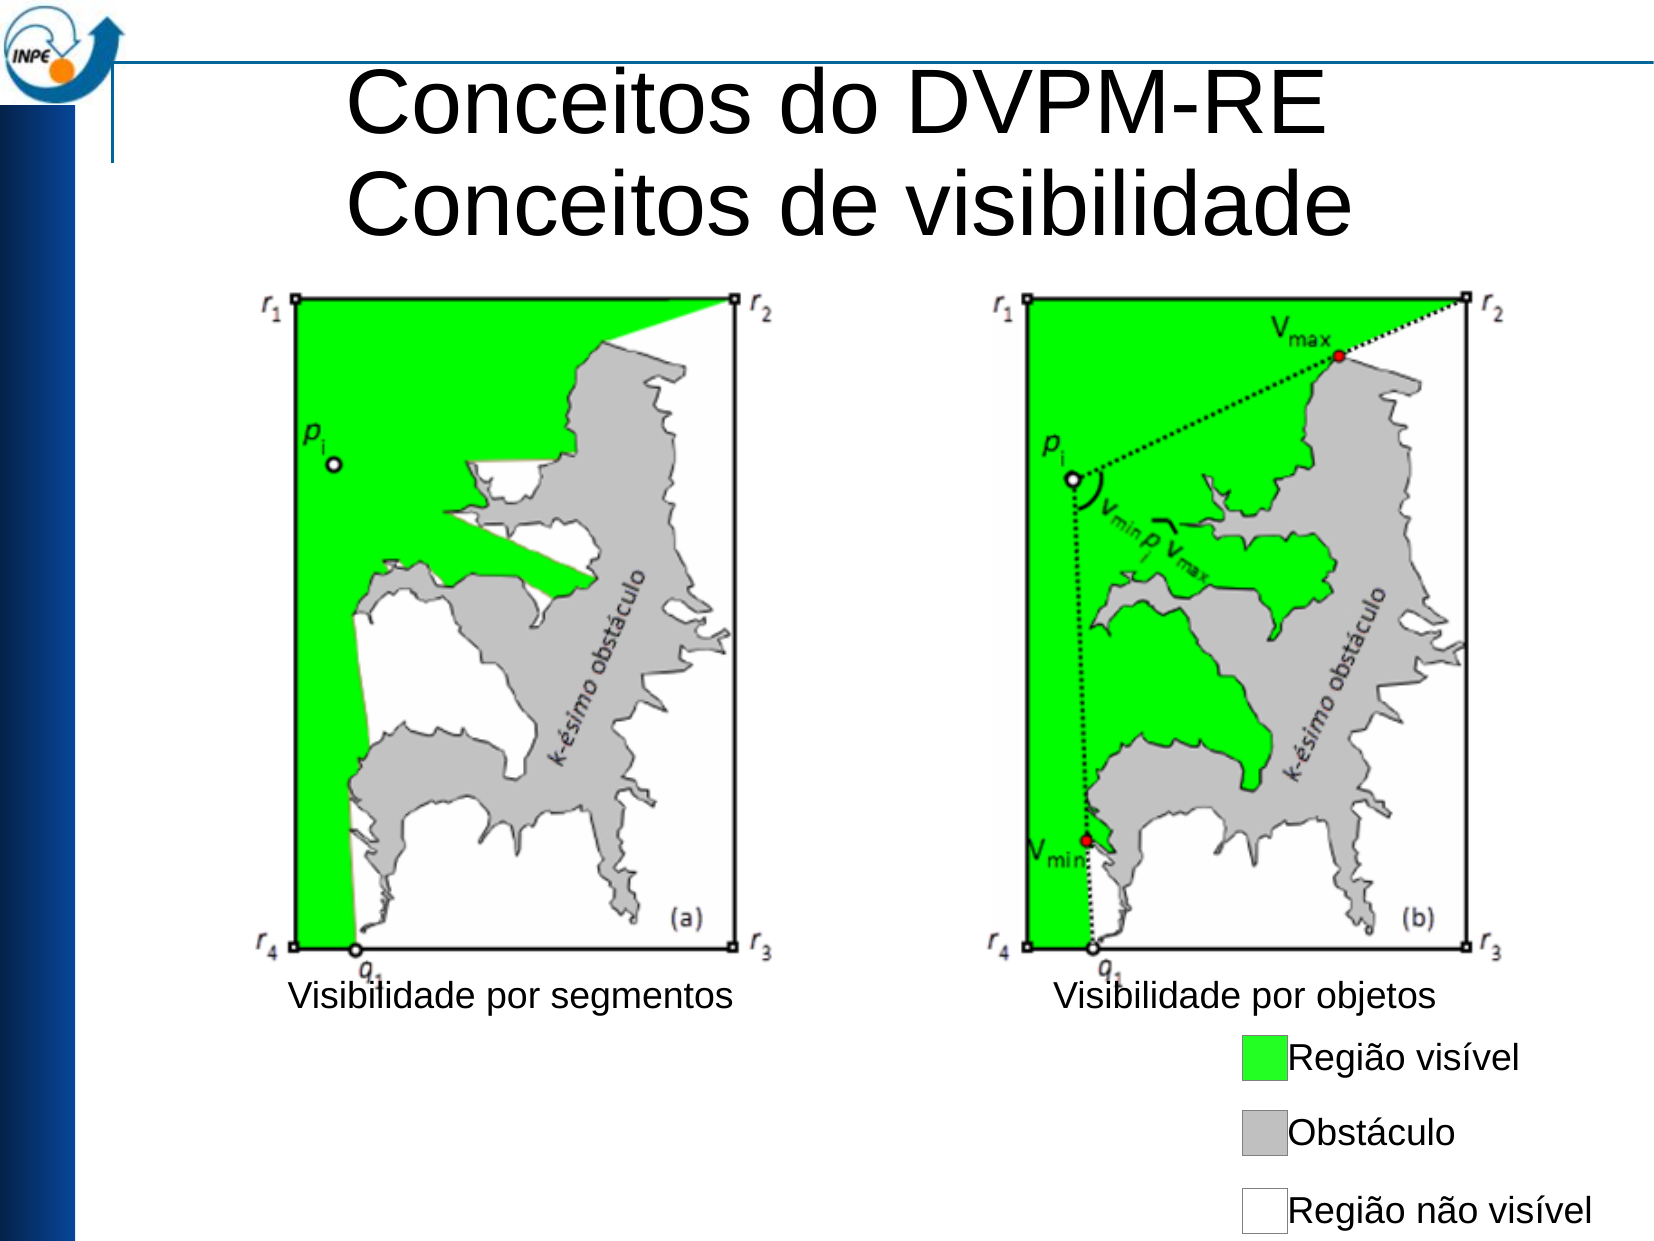

# Conceitos do DVPM-RE Conceitos de visibilidade
Visibilidade por segmentos
Visibilidade por objetos
Região visível
Obstáculo
Região não visível